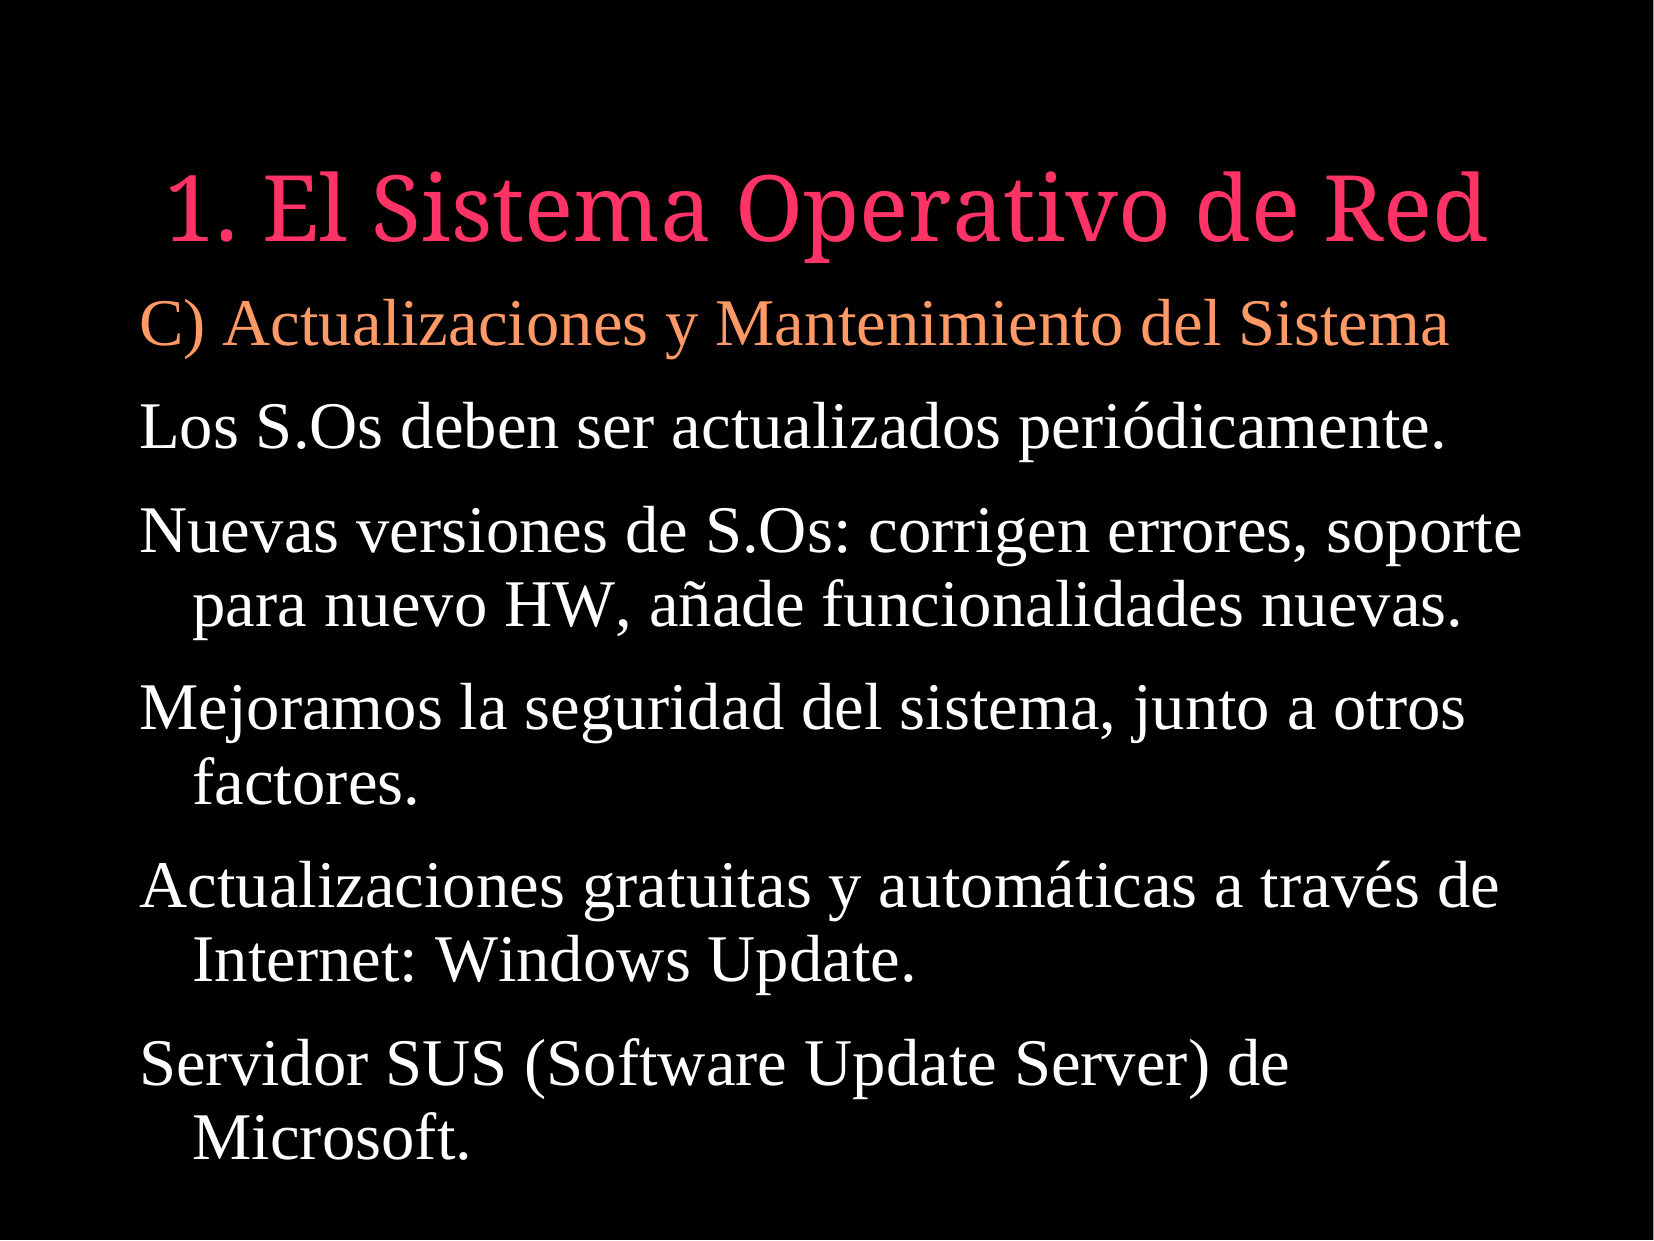

# 1. El Sistema Operativo de Red
C) Actualizaciones y Mantenimiento del Sistema
Los S.Os deben ser actualizados periódicamente.
Nuevas versiones de S.Os: corrigen errores, soporte para nuevo HW, añade funcionalidades nuevas.
Mejoramos la seguridad del sistema, junto a otros factores.
Actualizaciones gratuitas y automáticas a través de Internet: Windows Update.
Servidor SUS (Software Update Server) de Microsoft.